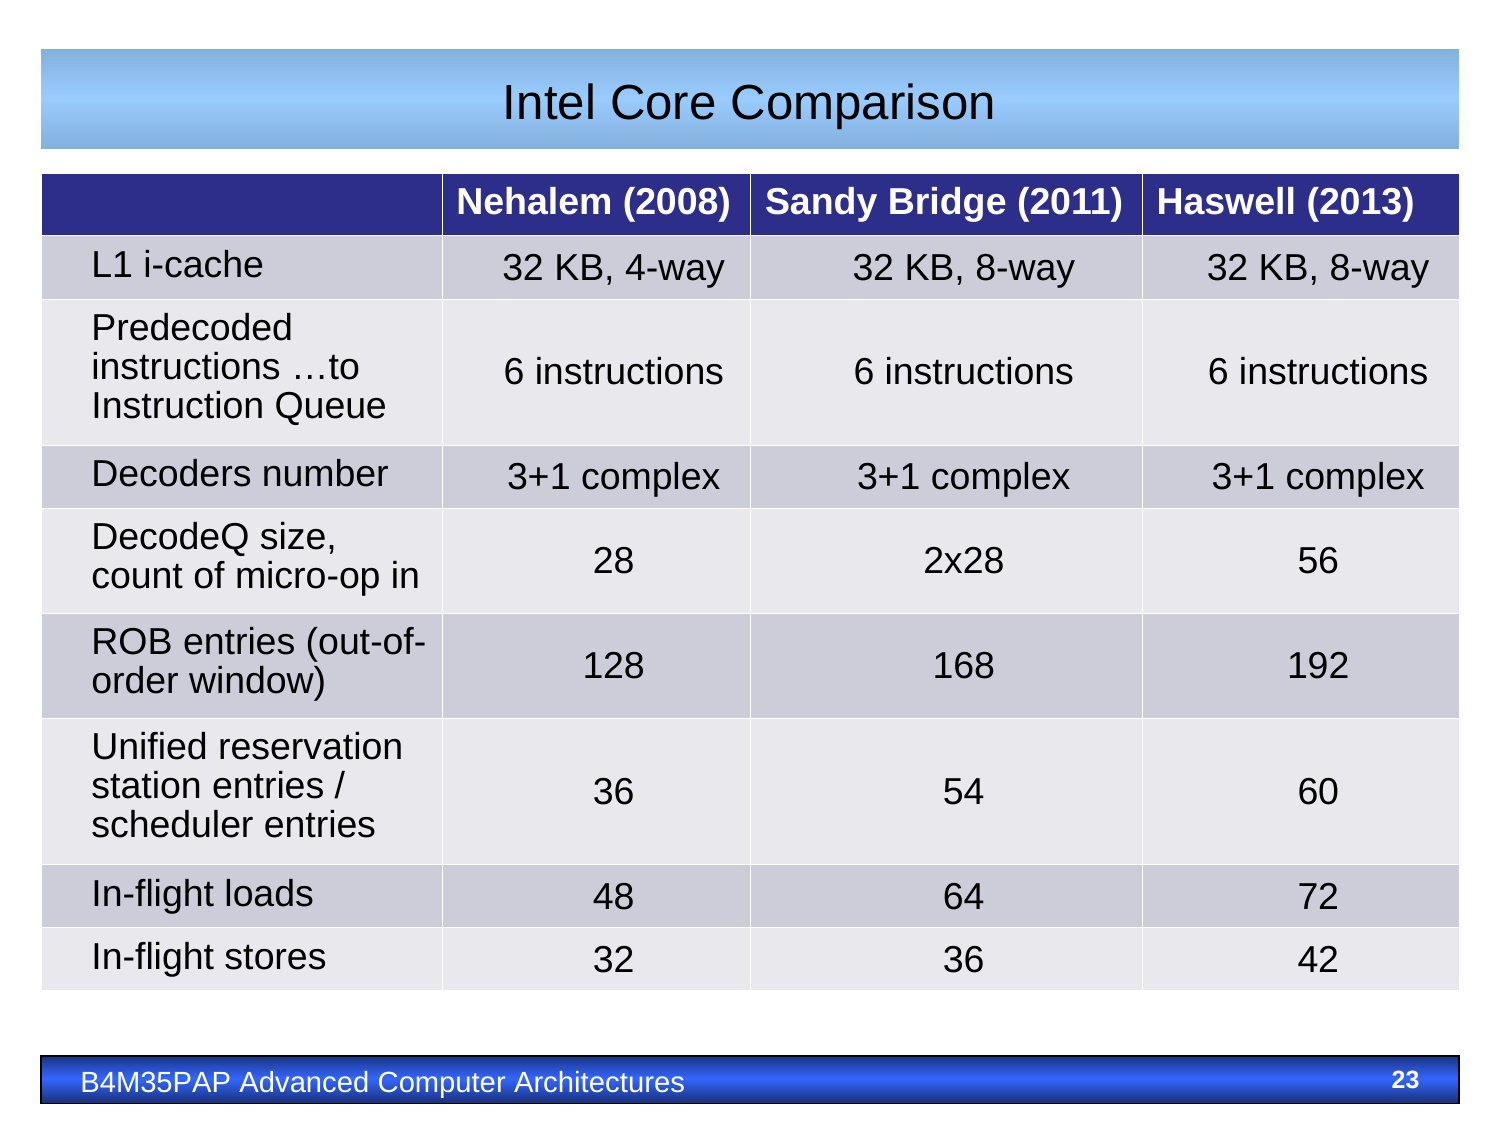

# Intel Core Comparison
| | Nehalem (2008) | Sandy Bridge (2011) | Haswell (2013) |
| --- | --- | --- | --- |
| L1 i-cache | 32 KB, 4-way | 32 KB, 8-way | 32 KB, 8-way |
| Predecoded instructions …to Instruction Queue | 6 instructions | 6 instructions | 6 instructions |
| Decoders number | 3+1 complex | 3+1 complex | 3+1 complex |
| DecodeQ size, count of micro-op in | 28 | 2x28 | 56 |
| ROB entries (out-of-order window) | 128 | 168 | 192 |
| Unified reservation station entries / scheduler entries | 36 | 54 | 60 |
| In-flight loads | 48 | 64 | 72 |
| In-flight stores | 32 | 36 | 42 |